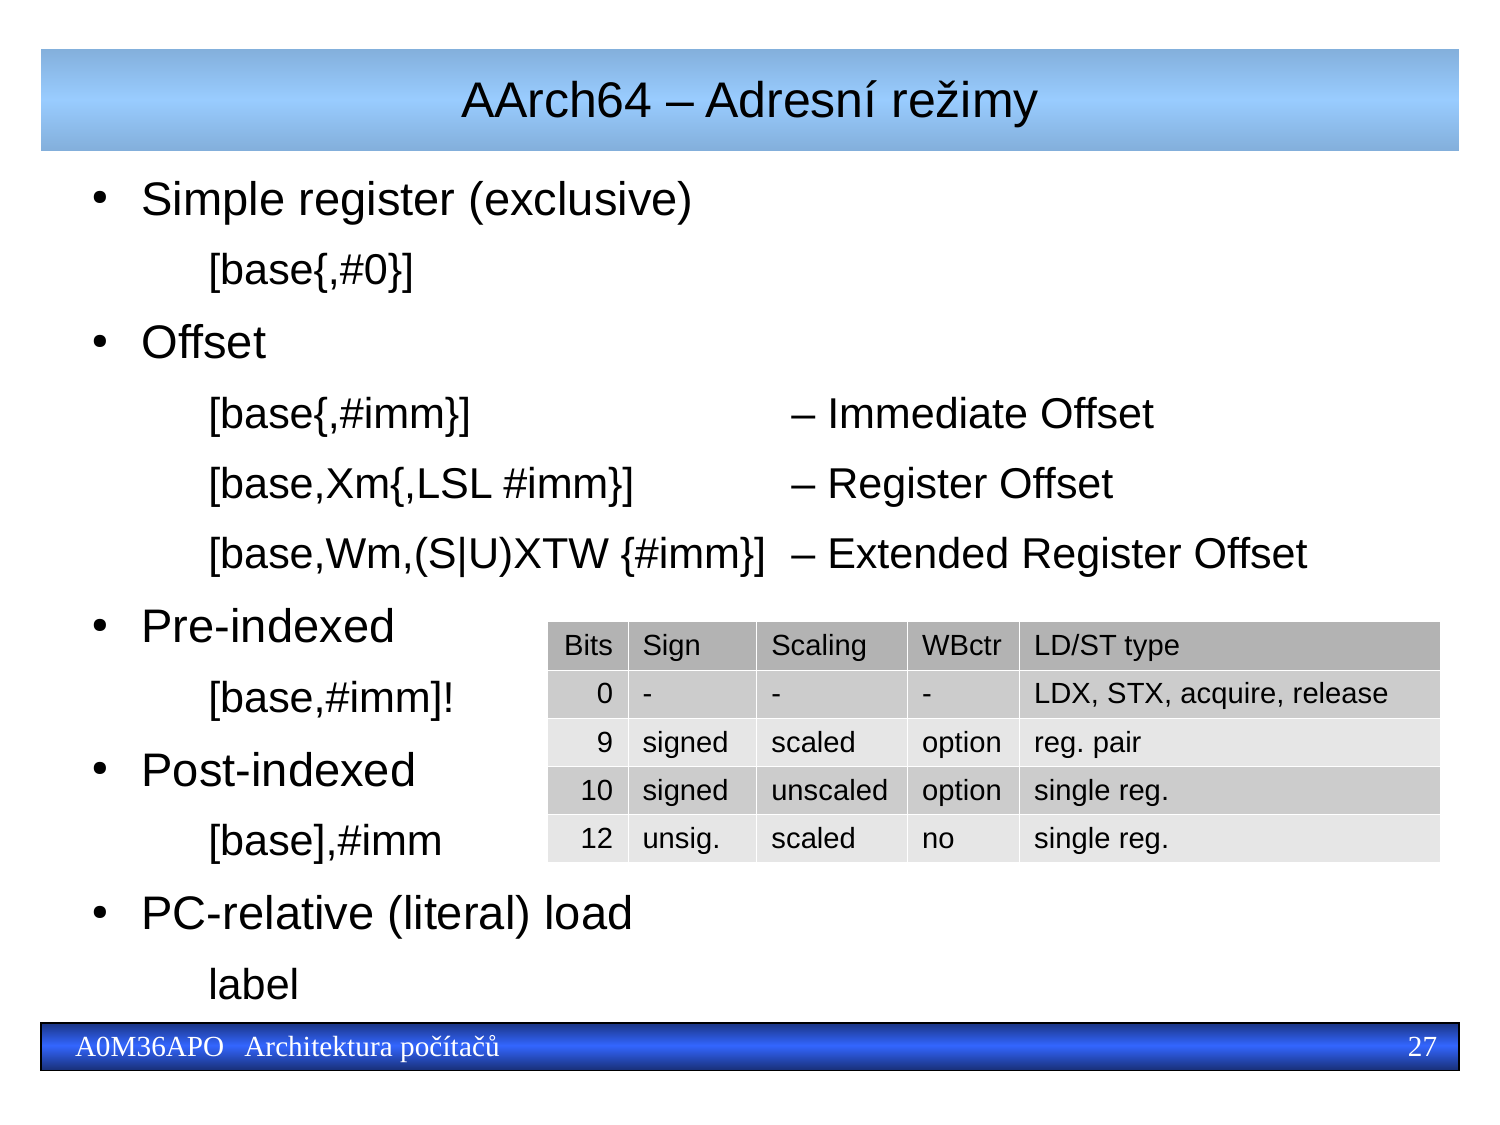

# AArch64 – Adresní režimy
Simple register (exclusive)
[base{,#0}]
Offset
[base{,#imm}]	– Immediate Offset
[base,Xm{,LSL #imm}]	– Register Offset
[base,Wm,(S|U)XTW {#imm}]	– Extended Register Offset
Pre-indexed
[base,#imm]!
Post-indexed
[base],#imm
PC-relative (literal) load
label
| Bits | Sign | Scaling | WBctr | LD/ST type |
| --- | --- | --- | --- | --- |
| 0 | - | - | - | LDX, STX, acquire, release |
| 9 | signed | scaled | option | reg. pair |
| 10 | signed | unscaled | option | single reg. |
| 12 | unsig. | scaled | no | single reg. |
A0M36APO Architektura počítačů
27